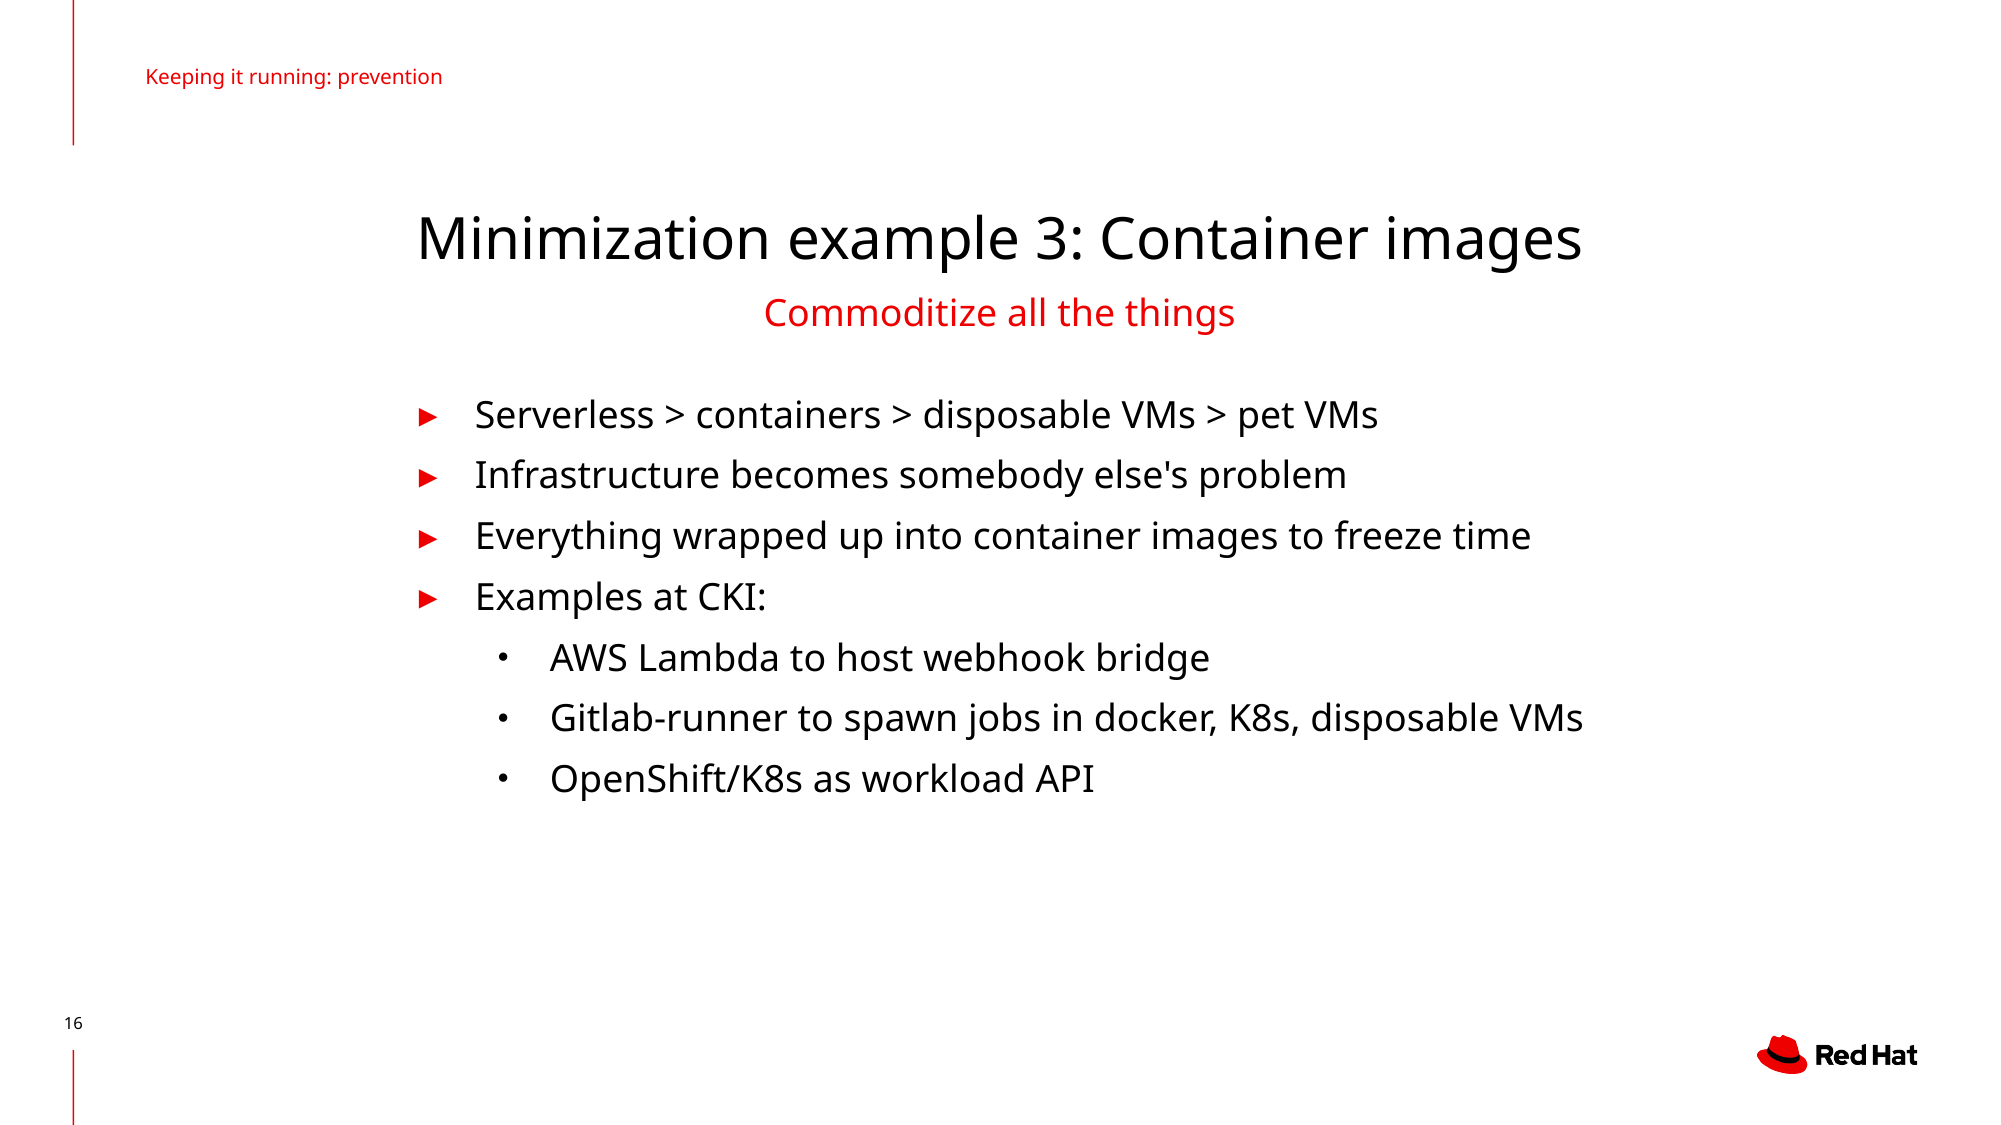

# Keeping it running: prevention
Minimization example 3: Container images
Commoditize all the things
Serverless > containers > disposable VMs > pet VMs
Infrastructure becomes somebody else's problem
Everything wrapped up into container images to freeze time
Examples at CKI:
AWS Lambda to host webhook bridge
Gitlab-runner to spawn jobs in docker, K8s, disposable VMs
OpenShift/K8s as workload API